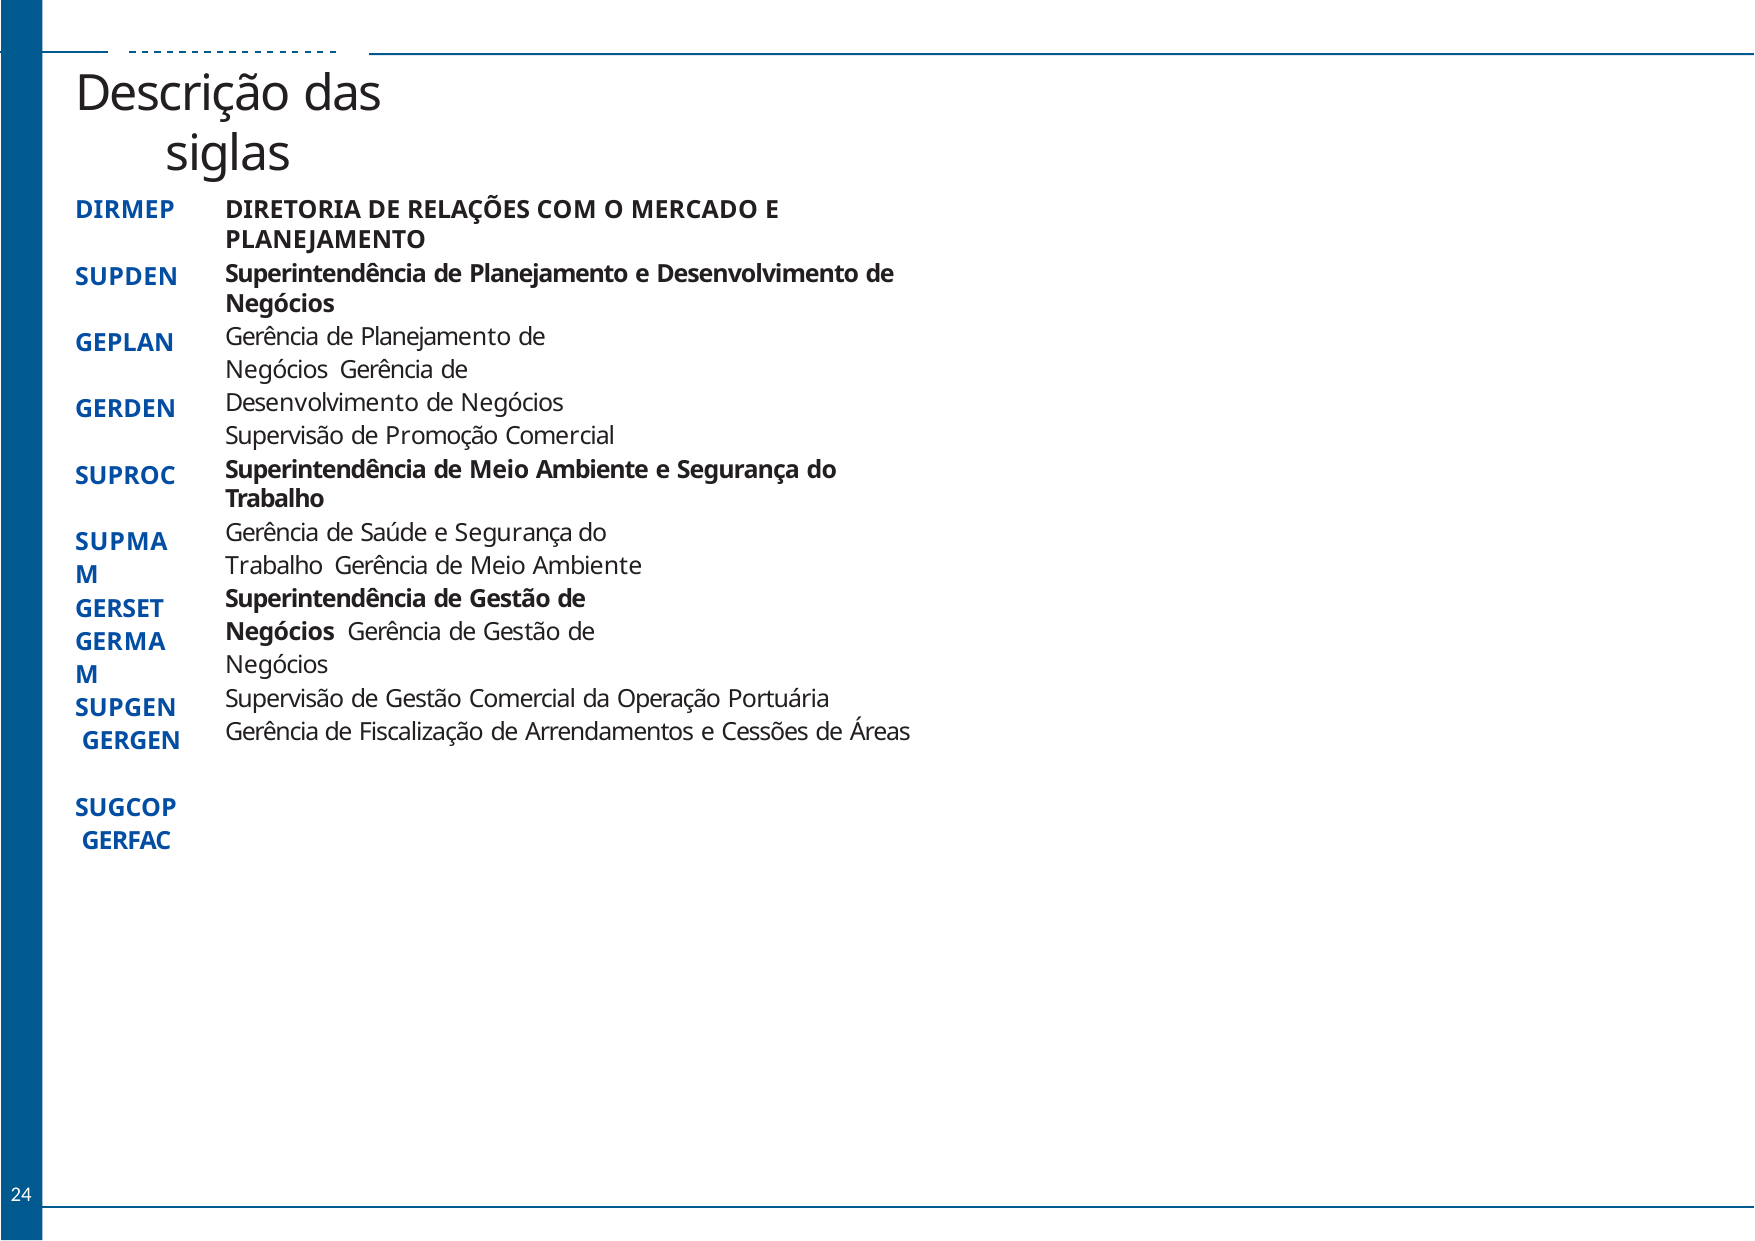

# Descrição das siglas
DIRMEP SUPDEN GEPLAN GERDEN SUPROC SUPMAM GERSET GERMAM SUPGEN GERGEN SUGCOP GERFAC
DIRETORIA DE RELAÇÕES COM O MERCADO E PLANEJAMENTO
Superintendência de Planejamento e Desenvolvimento de Negócios
Gerência de Planejamento de Negócios Gerência de Desenvolvimento de Negócios Supervisão de Promoção Comercial
Superintendência de Meio Ambiente e Segurança do Trabalho
Gerência de Saúde e Segurança do Trabalho Gerência de Meio Ambiente Superintendência de Gestão de Negócios Gerência de Gestão de Negócios
Supervisão de Gestão Comercial da Operação Portuária
Gerência de Fiscalização de Arrendamentos e Cessões de Áreas
24